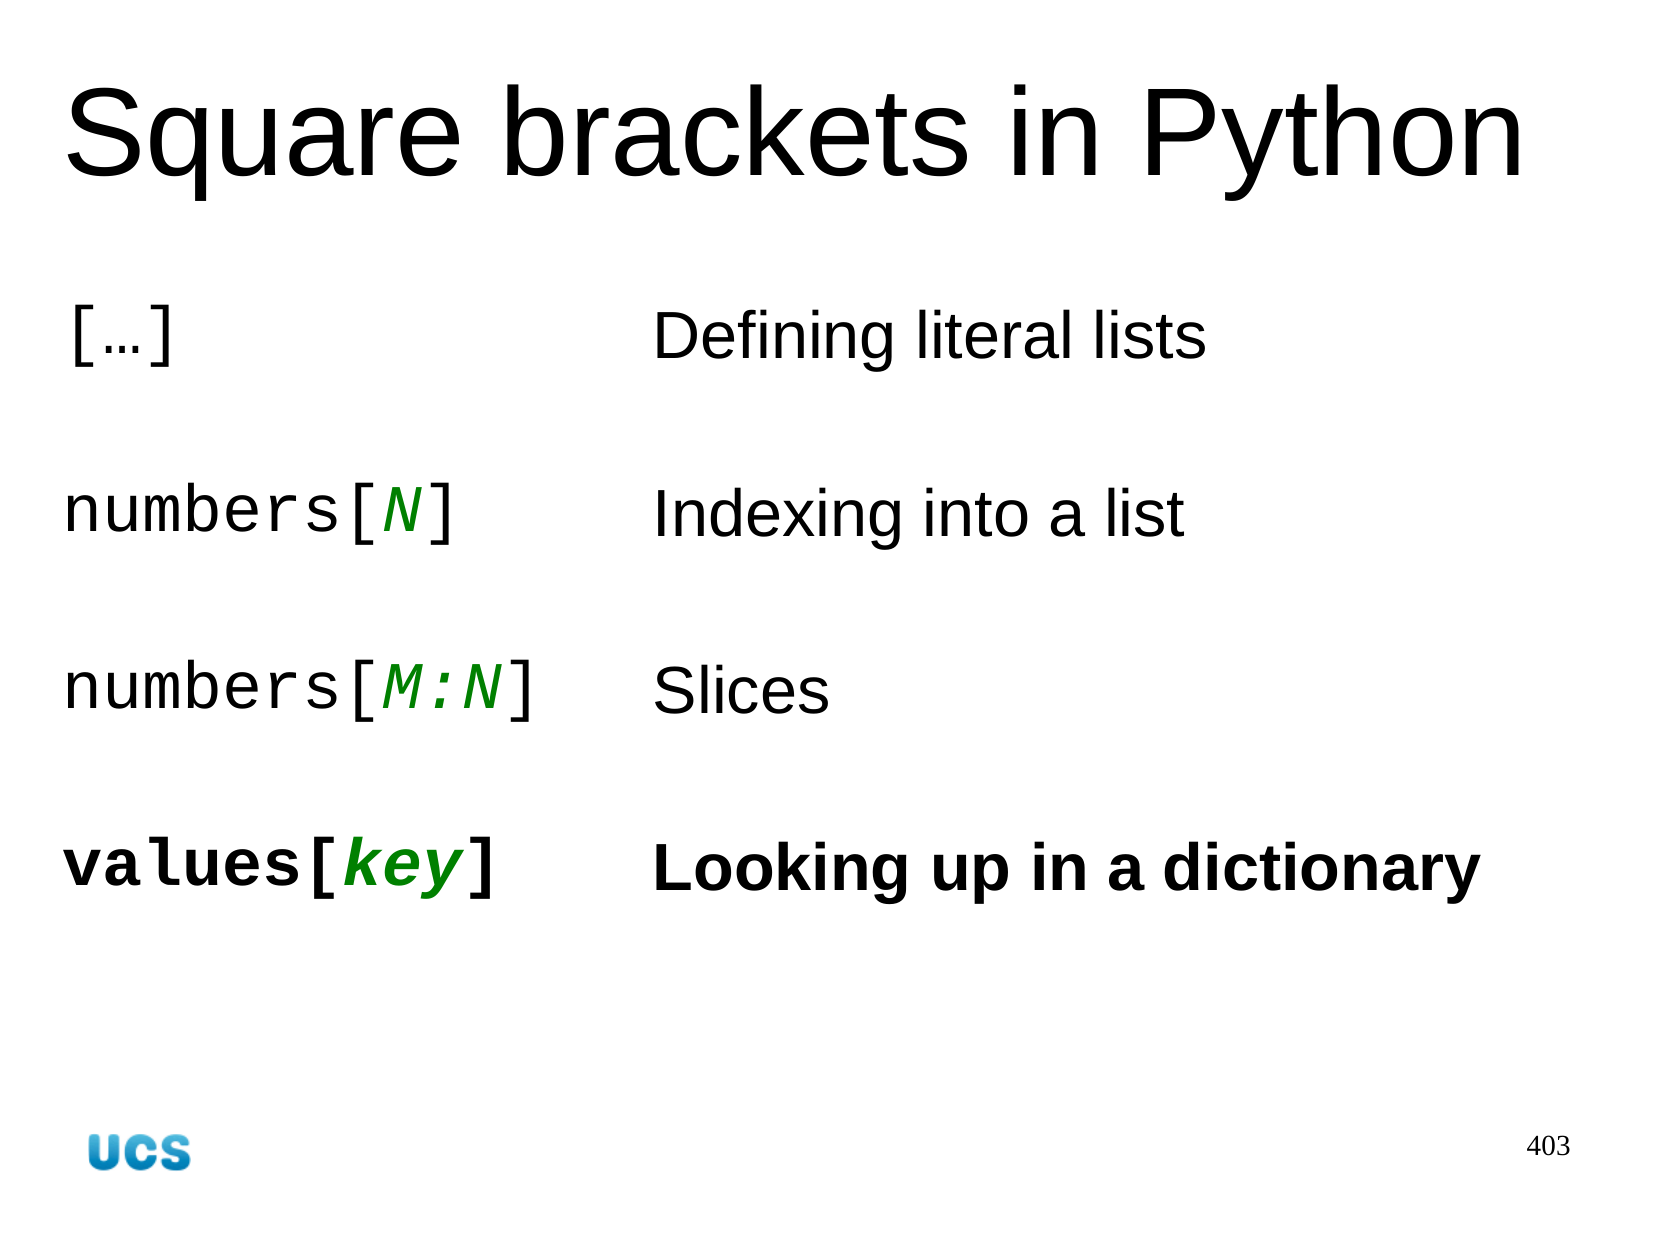

Square brackets in Python
[…]
Defining literal lists
numbers[N]
Indexing into a list
numbers[M:N]
Slices
values[key]
Looking up in a dictionary
403